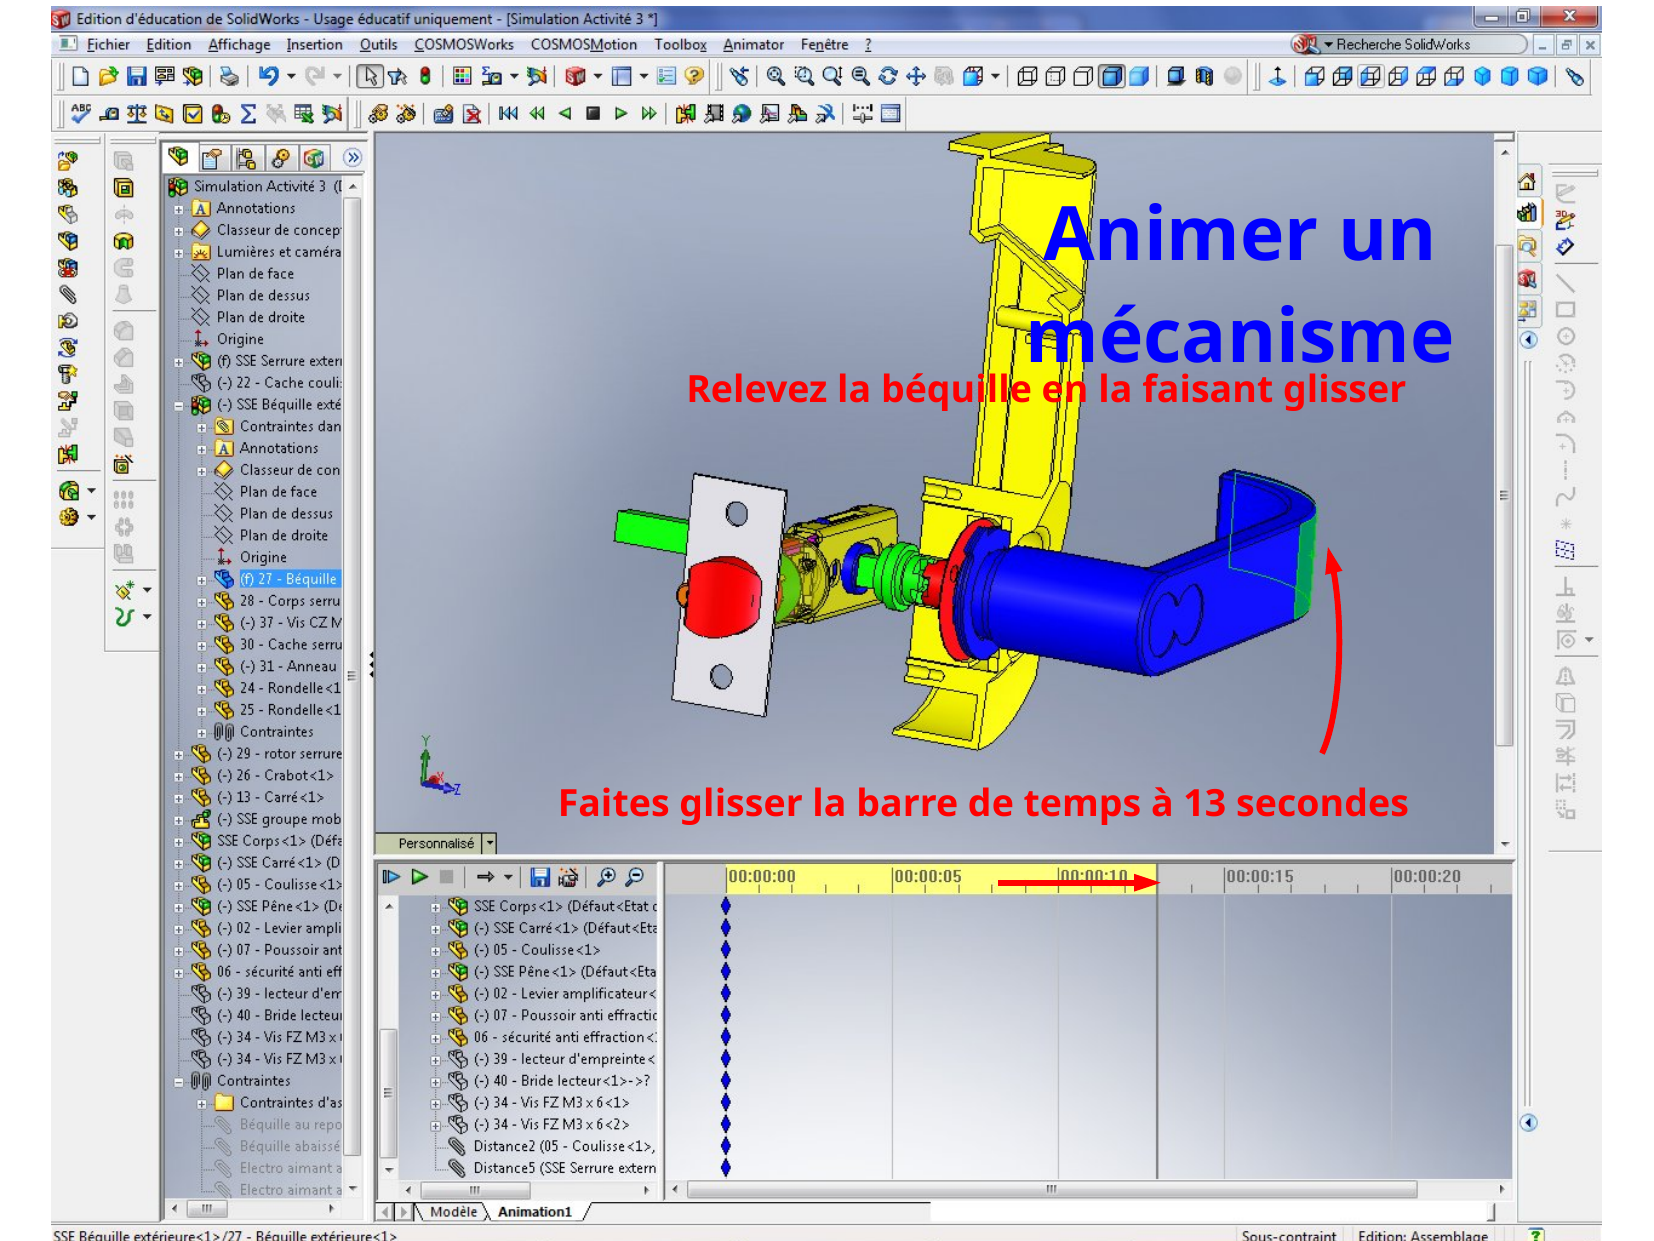

Animer un mécanisme
Relevez la béquille en la faisant glisser
Faites glisser la barre de temps à 13 secondes